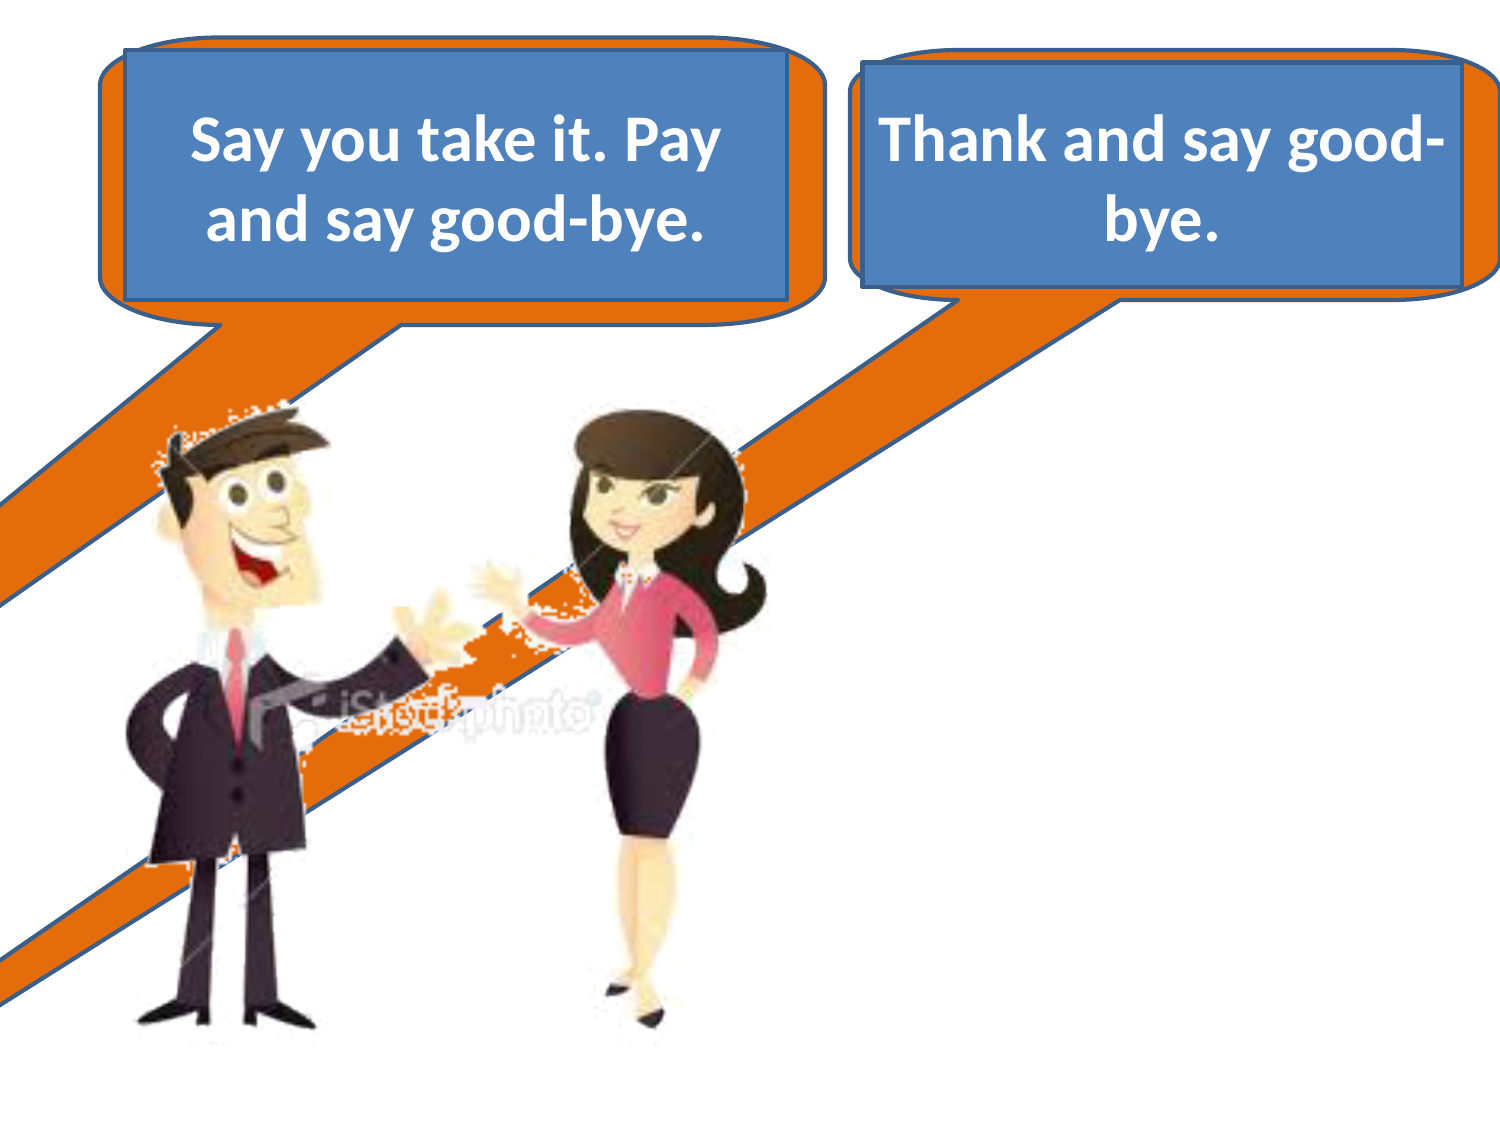

I’ll take it. Here you are. Good-bye.
Say you take it. Pay and say good-bye.
Thank you. Good-bye.
Thank and say good-bye.